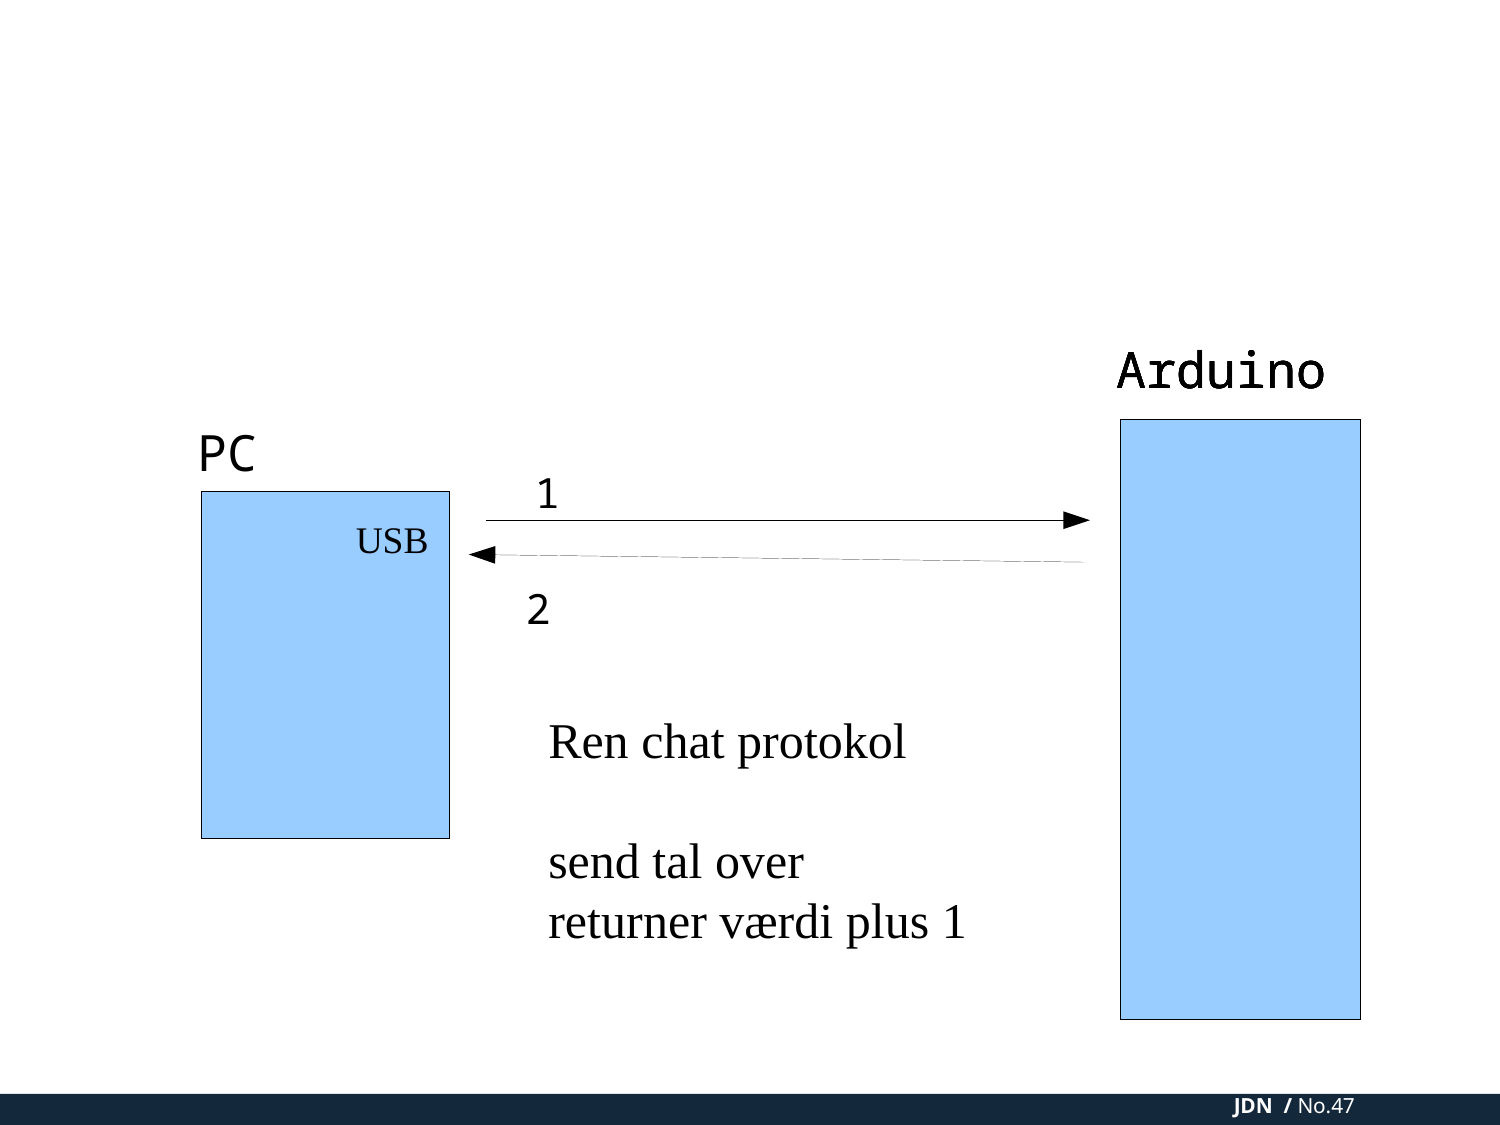

#
Arduino
Arduino
Arduino
Arduino
PC
1
USB
2
Ren chat protokol
send tal over
returner værdi plus 1